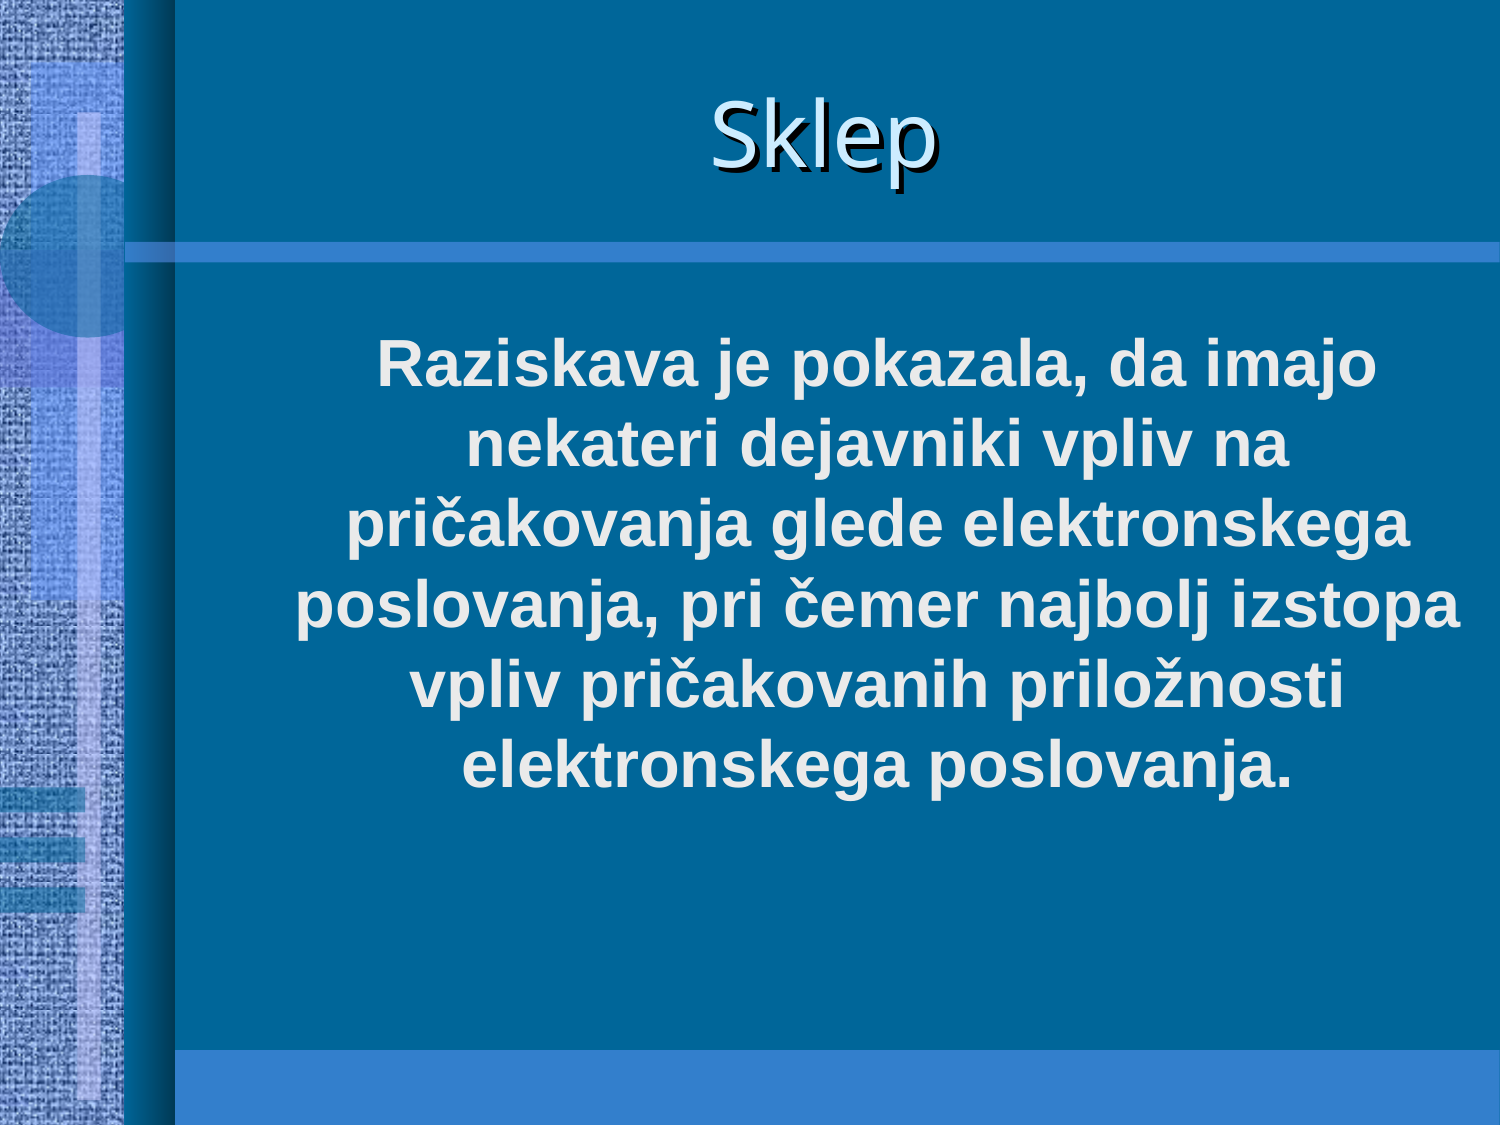

# Sklep
 Raziskava je pokazala, da imajo nekateri dejavniki vpliv na pričakovanja glede elektronskega poslovanja, pri čemer najbolj izstopa vpliv pričakovanih priložnosti elektronskega poslovanja.